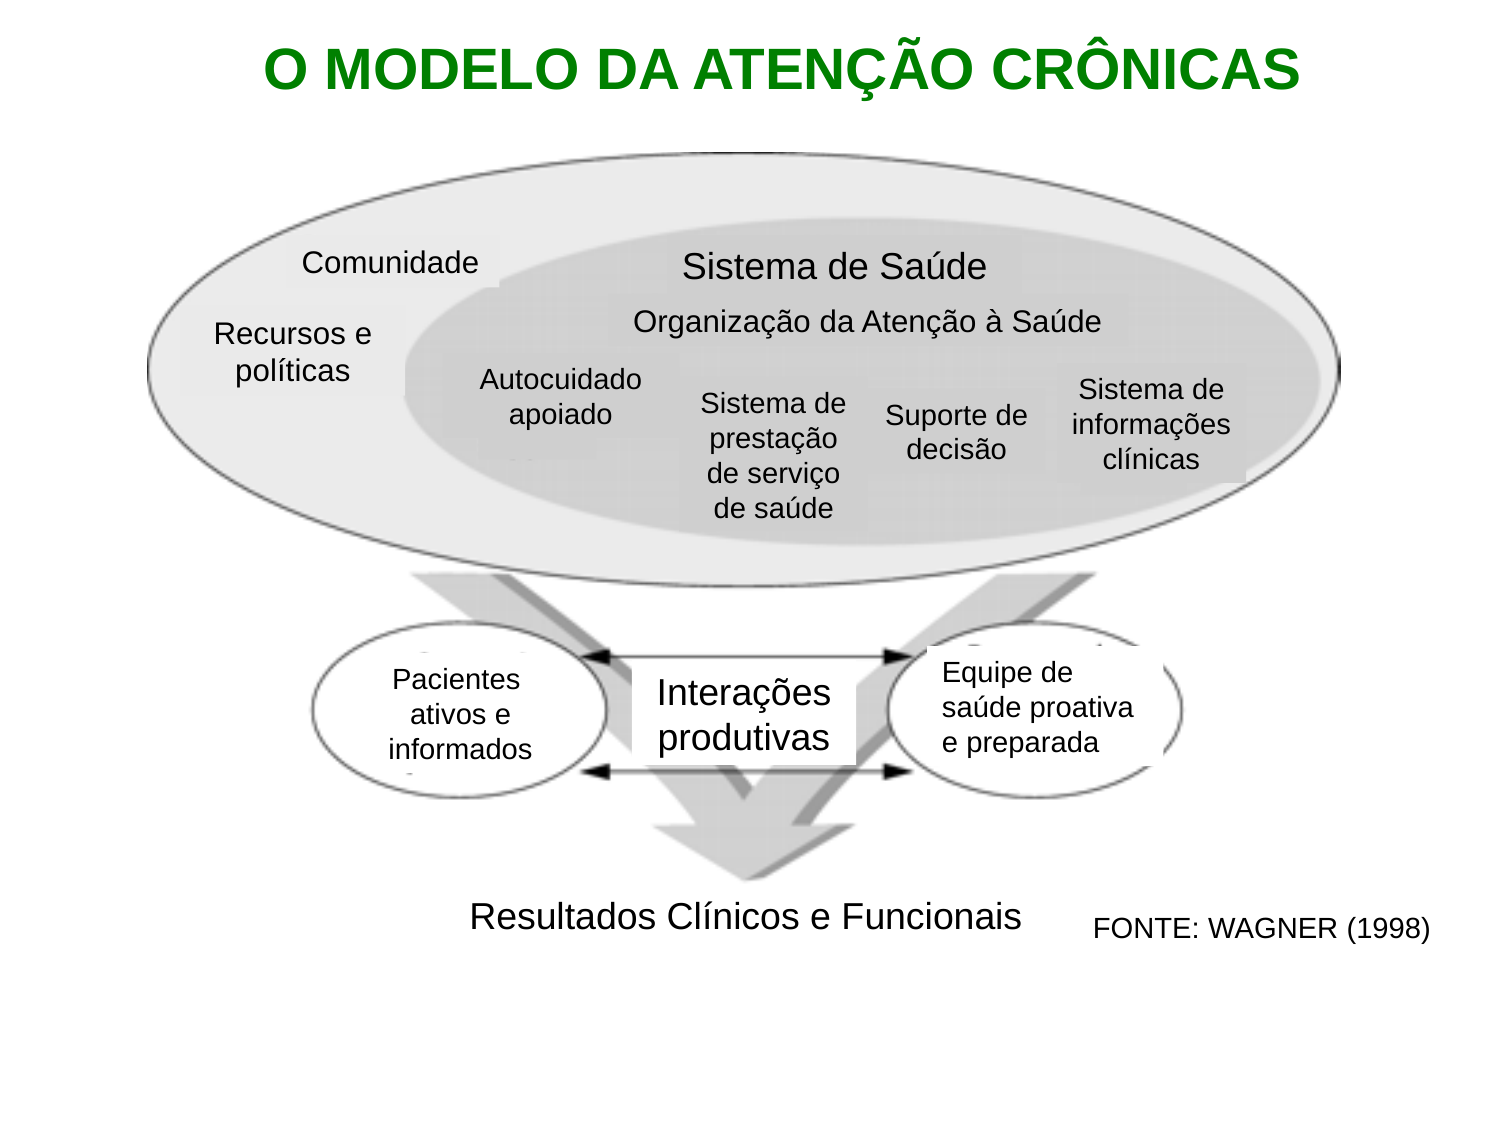

O MODELO DA ATENÇÃO CRÔNICAS
Comunidade
Sistema de Saúde
Organização da Atenção à Saúde
Recursos e políticas
Autocuidado apoiado
Sistema de informações clínicas
Sistema de prestação de serviço de saúde
Suporte de decisão
Equipe de saúde proativa e preparada
Pacientes ativos e informados
Interações produtivas
Resultados Clínicos e Funcionais
FONTE: WAGNER (1998)